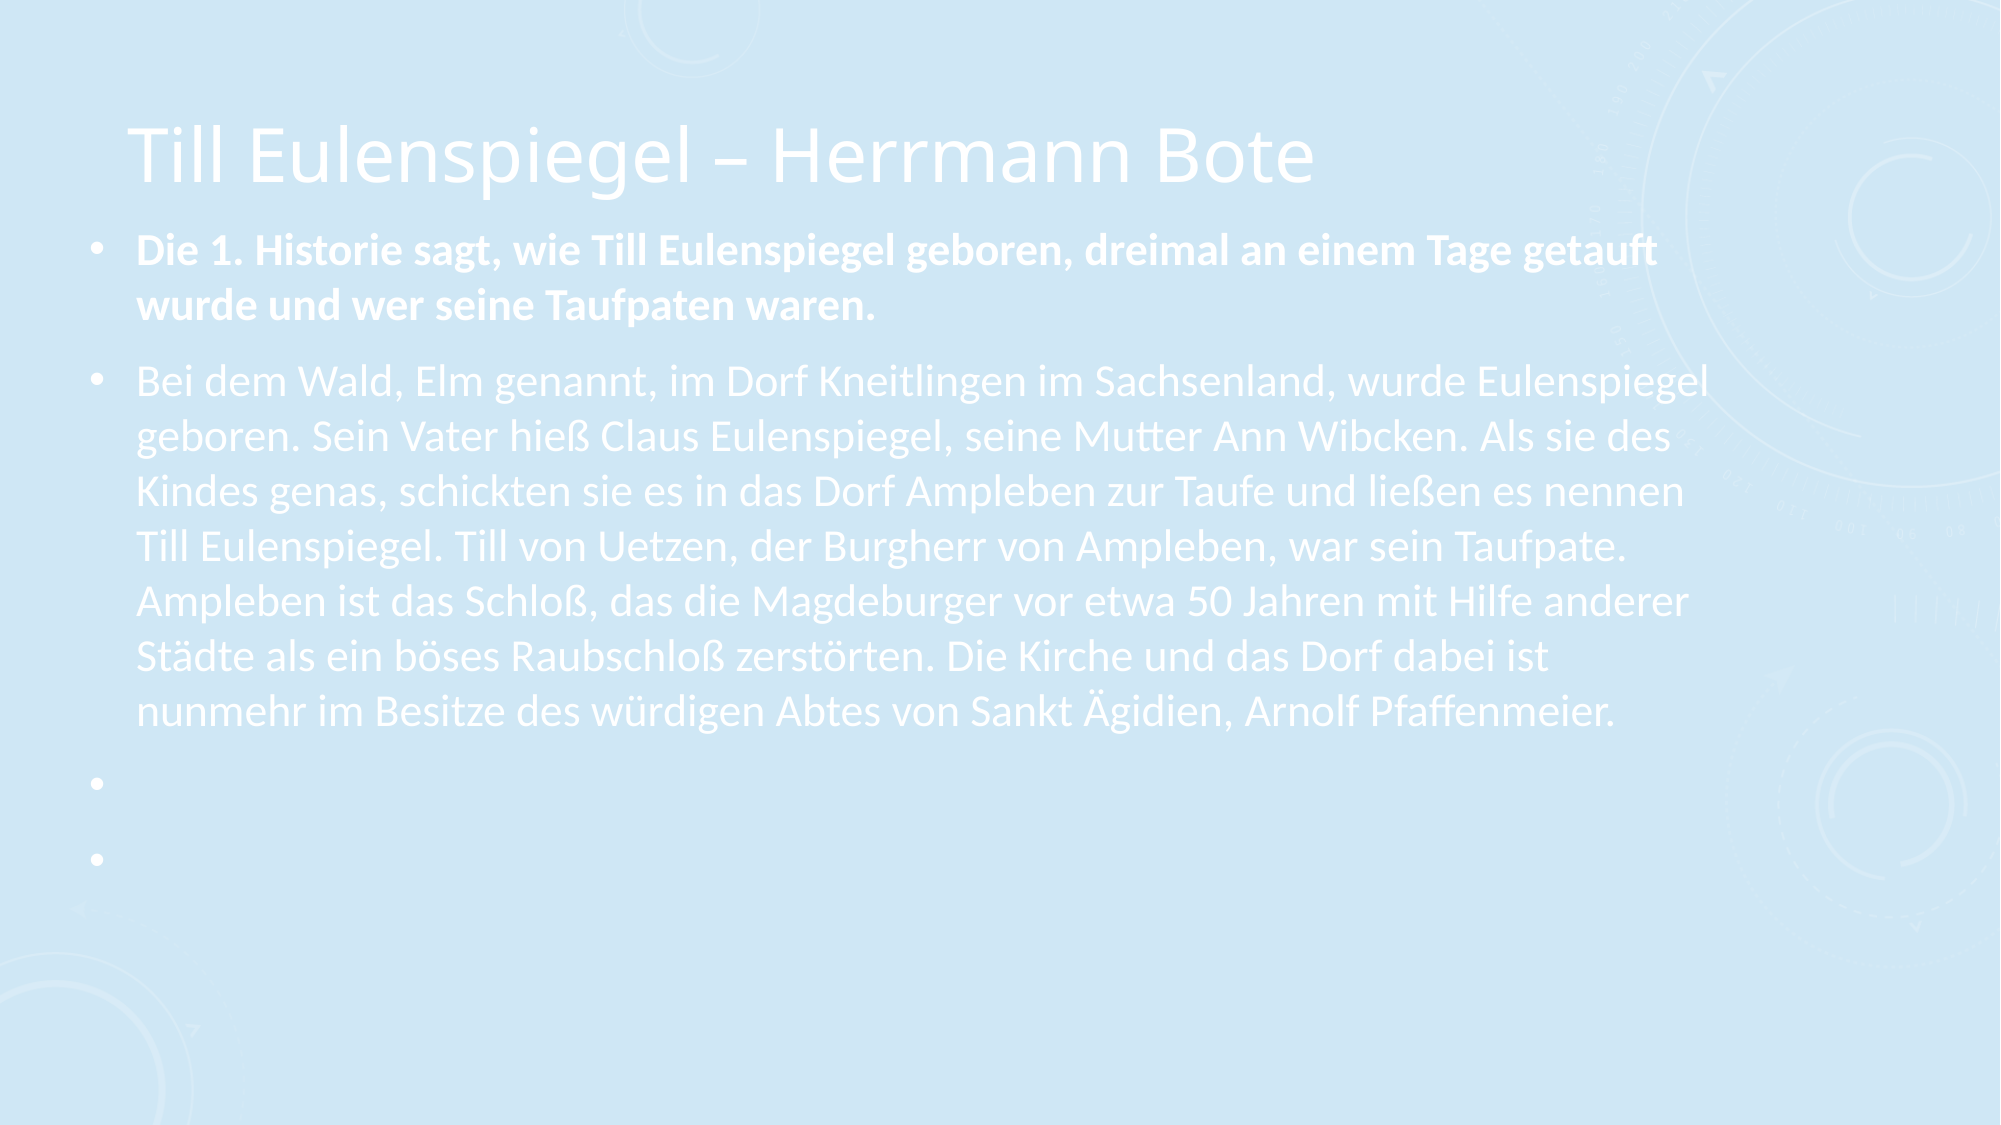

# Till Eulenspiegel – Herrmann Bote
Die 1. Historie sagt, wie Till Eulenspiegel geboren, dreimal an einem Tage getauft wurde und wer seine Taufpaten waren.
Bei dem Wald, Elm genannt, im Dorf Kneitlingen im Sachsenland, wurde Eulenspiegel geboren. Sein Vater hieß Claus Eulenspiegel, seine Mutter Ann Wibcken. Als sie des Kindes genas, schickten sie es in das Dorf Ampleben zur Taufe und ließen es nennen Till Eulenspiegel. Till von Uetzen, der Burgherr von Ampleben, war sein Taufpate. Ampleben ist das Schloß, das die Magdeburger vor etwa 50 Jahren mit Hilfe anderer Städte als ein böses Raubschloß zerstörten. Die Kirche und das Dorf dabei ist nunmehr im Besitze des würdigen Abtes von Sankt Ägidien, Arnolf Pfaffenmeier.